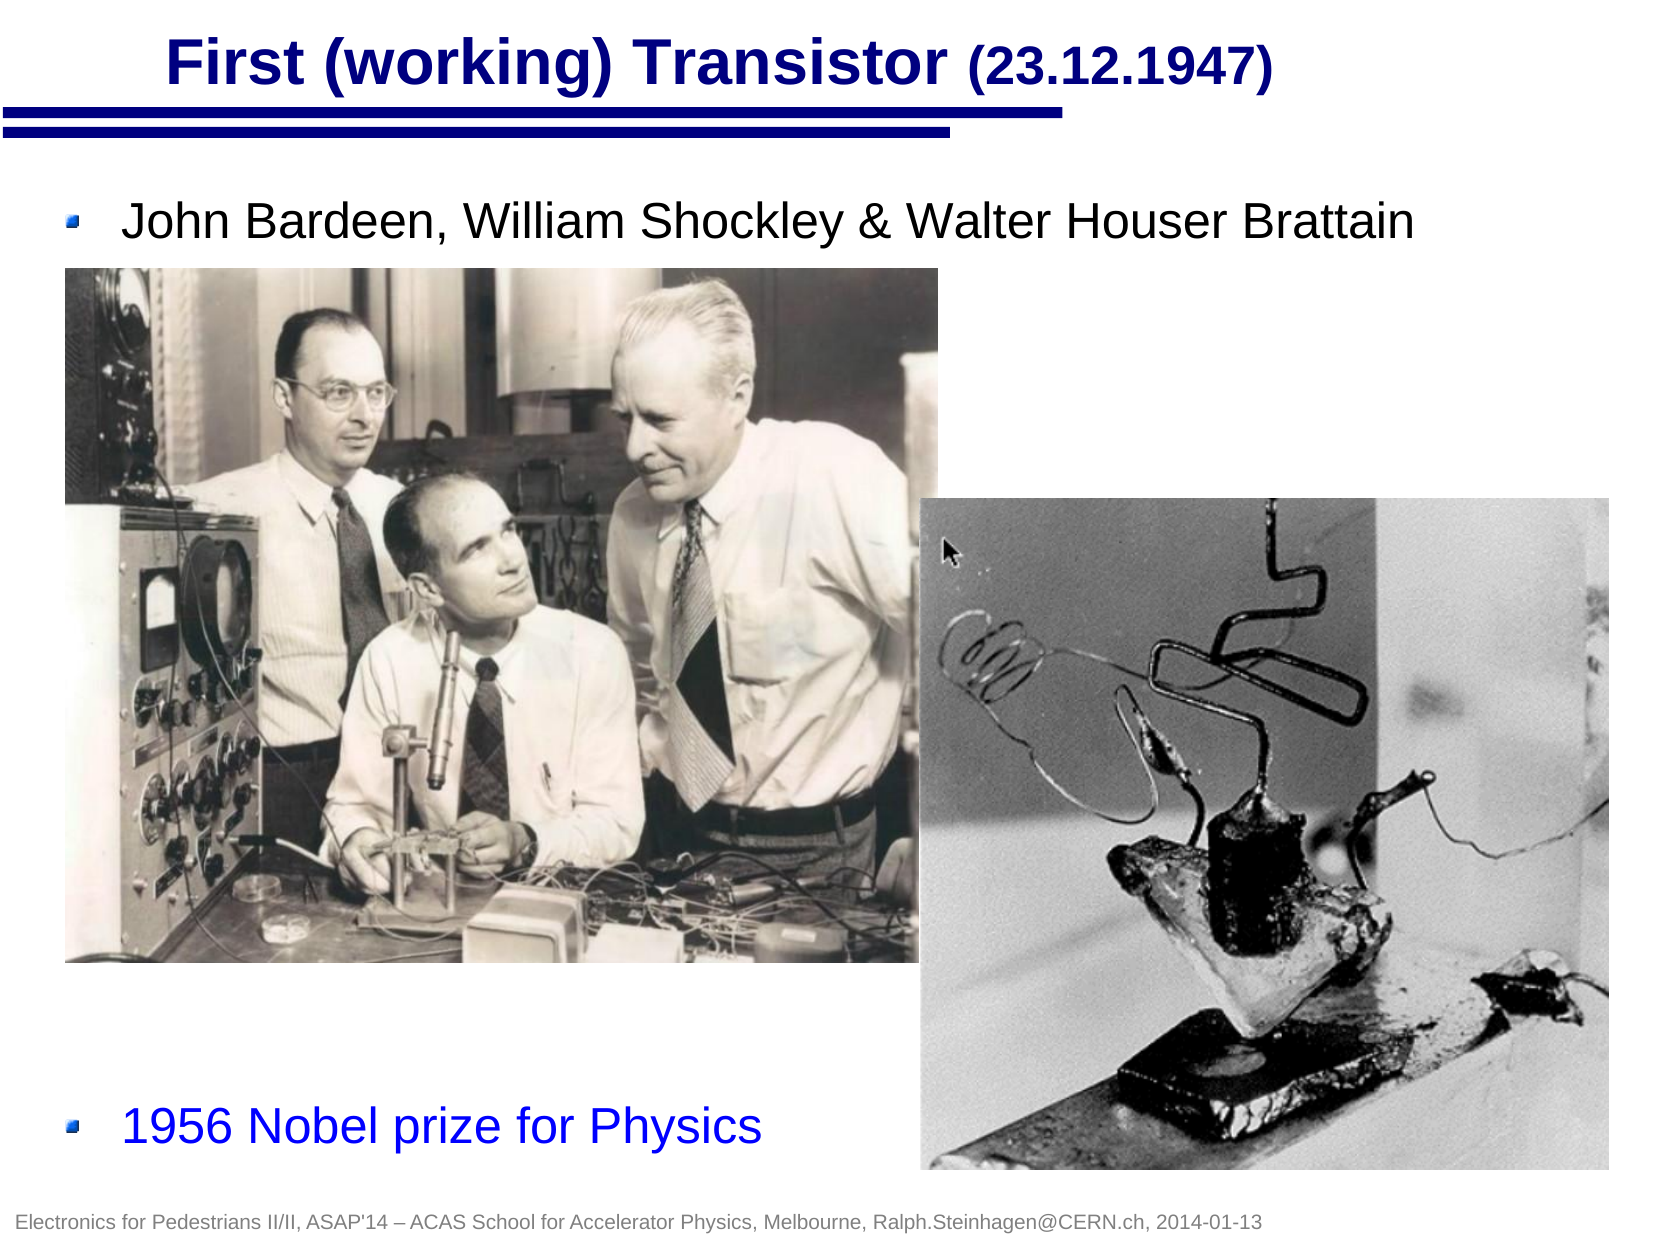

# First (working) Transistor (23.12.1947)
John Bardeen, William Shockley & Walter Houser Brattain
1956 Nobel prize for Physics